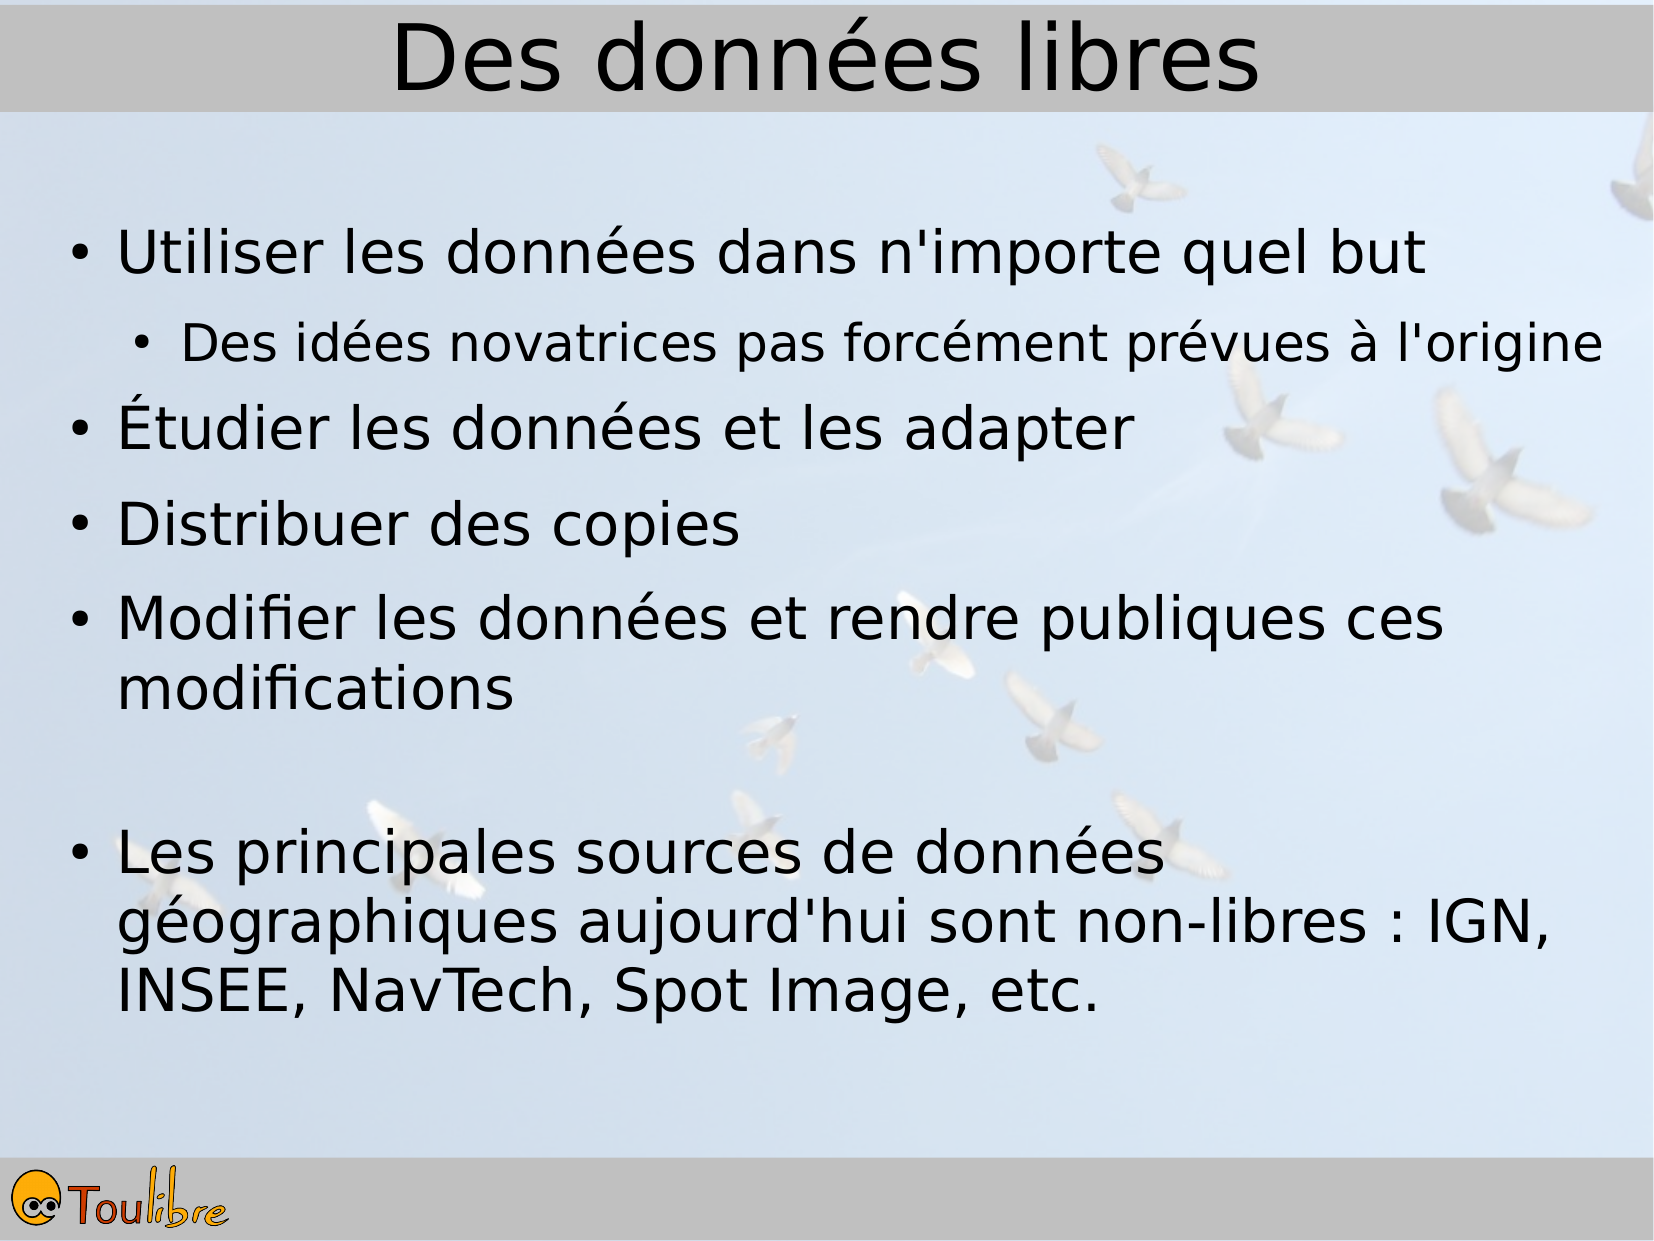

# Des données libres
Utiliser les données dans n'importe quel but
Des idées novatrices pas forcément prévues à l'origine
Étudier les données et les adapter
Distribuer des copies
Modifier les données et rendre publiques ces modifications
Les principales sources de données géographiques aujourd'hui sont non-libres : IGN, INSEE, NavTech, Spot Image, etc.